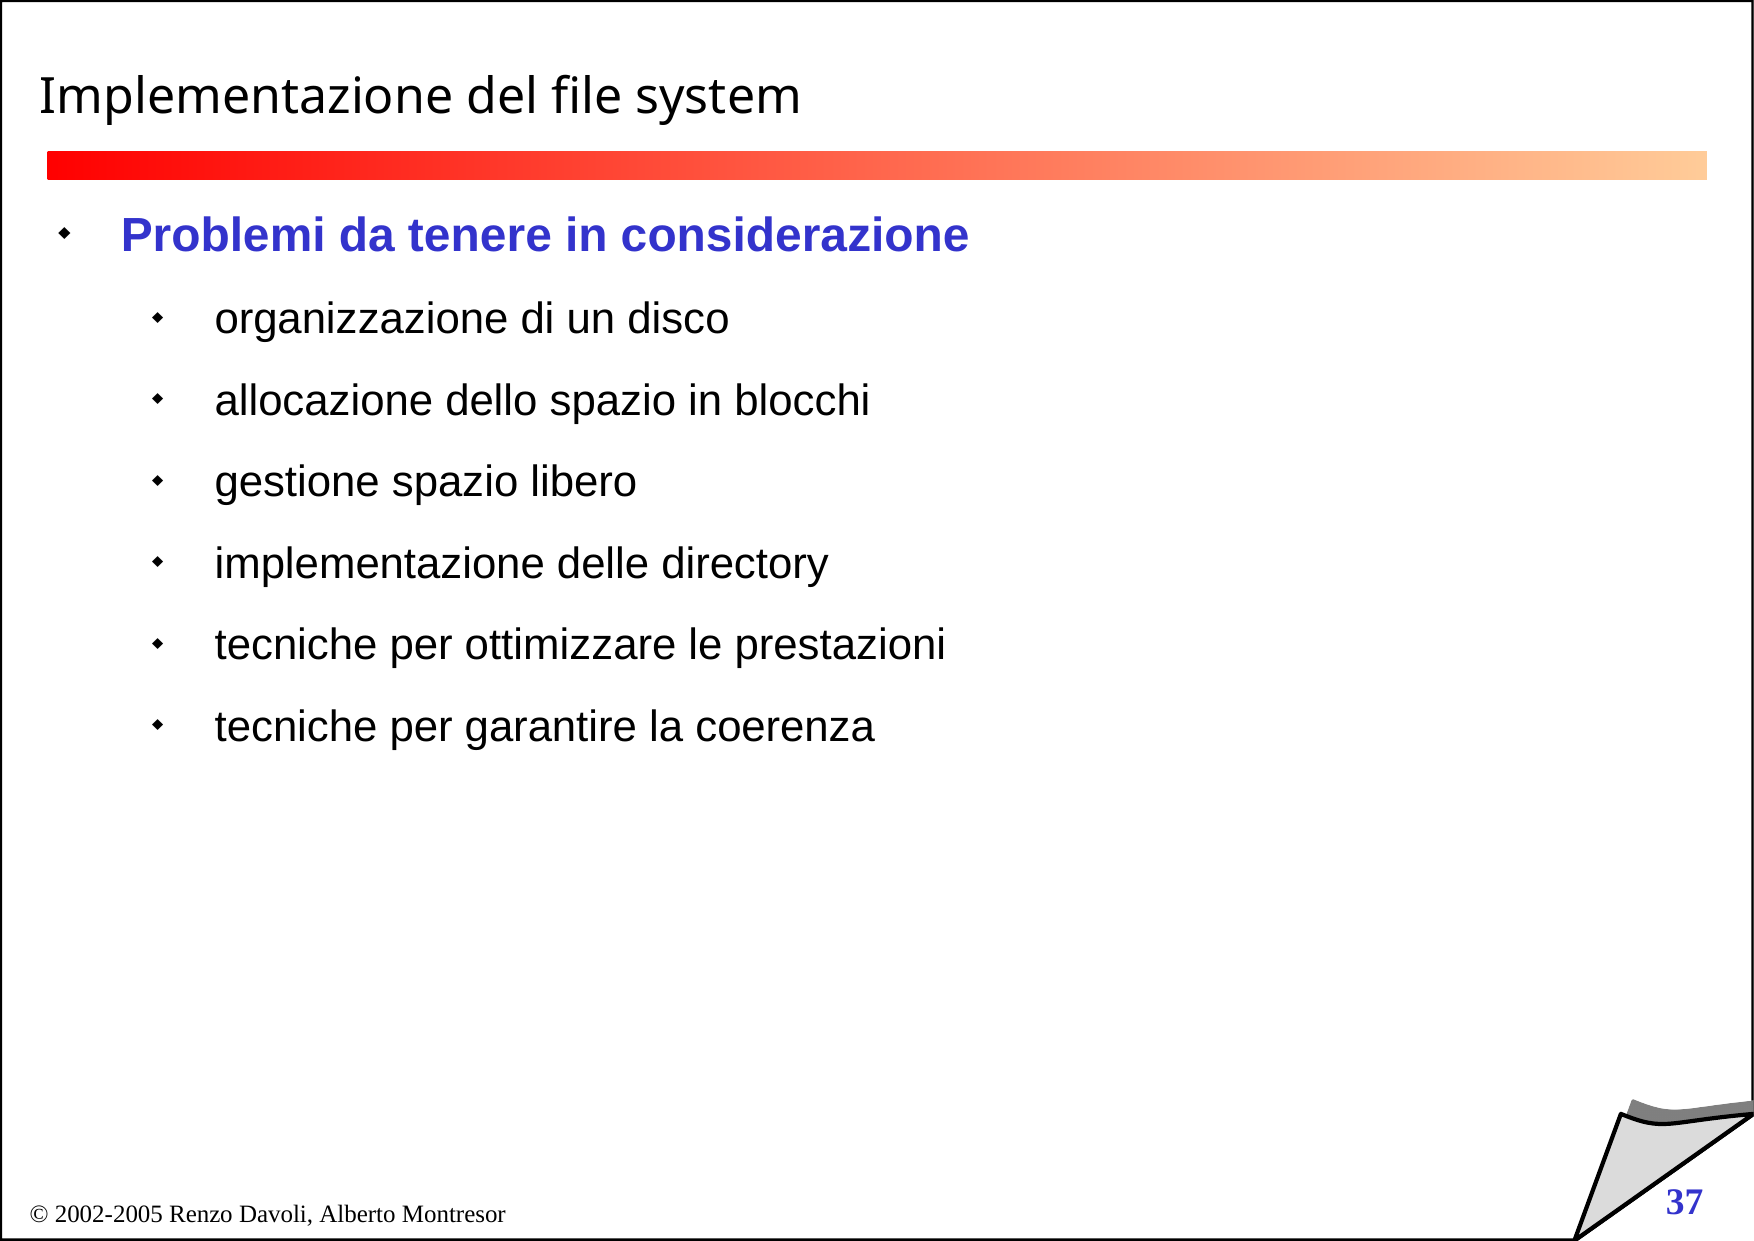

# Implementazione del file system
Problemi da tenere in considerazione
organizzazione di un disco
allocazione dello spazio in blocchi
gestione spazio libero
implementazione delle directory
tecniche per ottimizzare le prestazioni
tecniche per garantire la coerenza